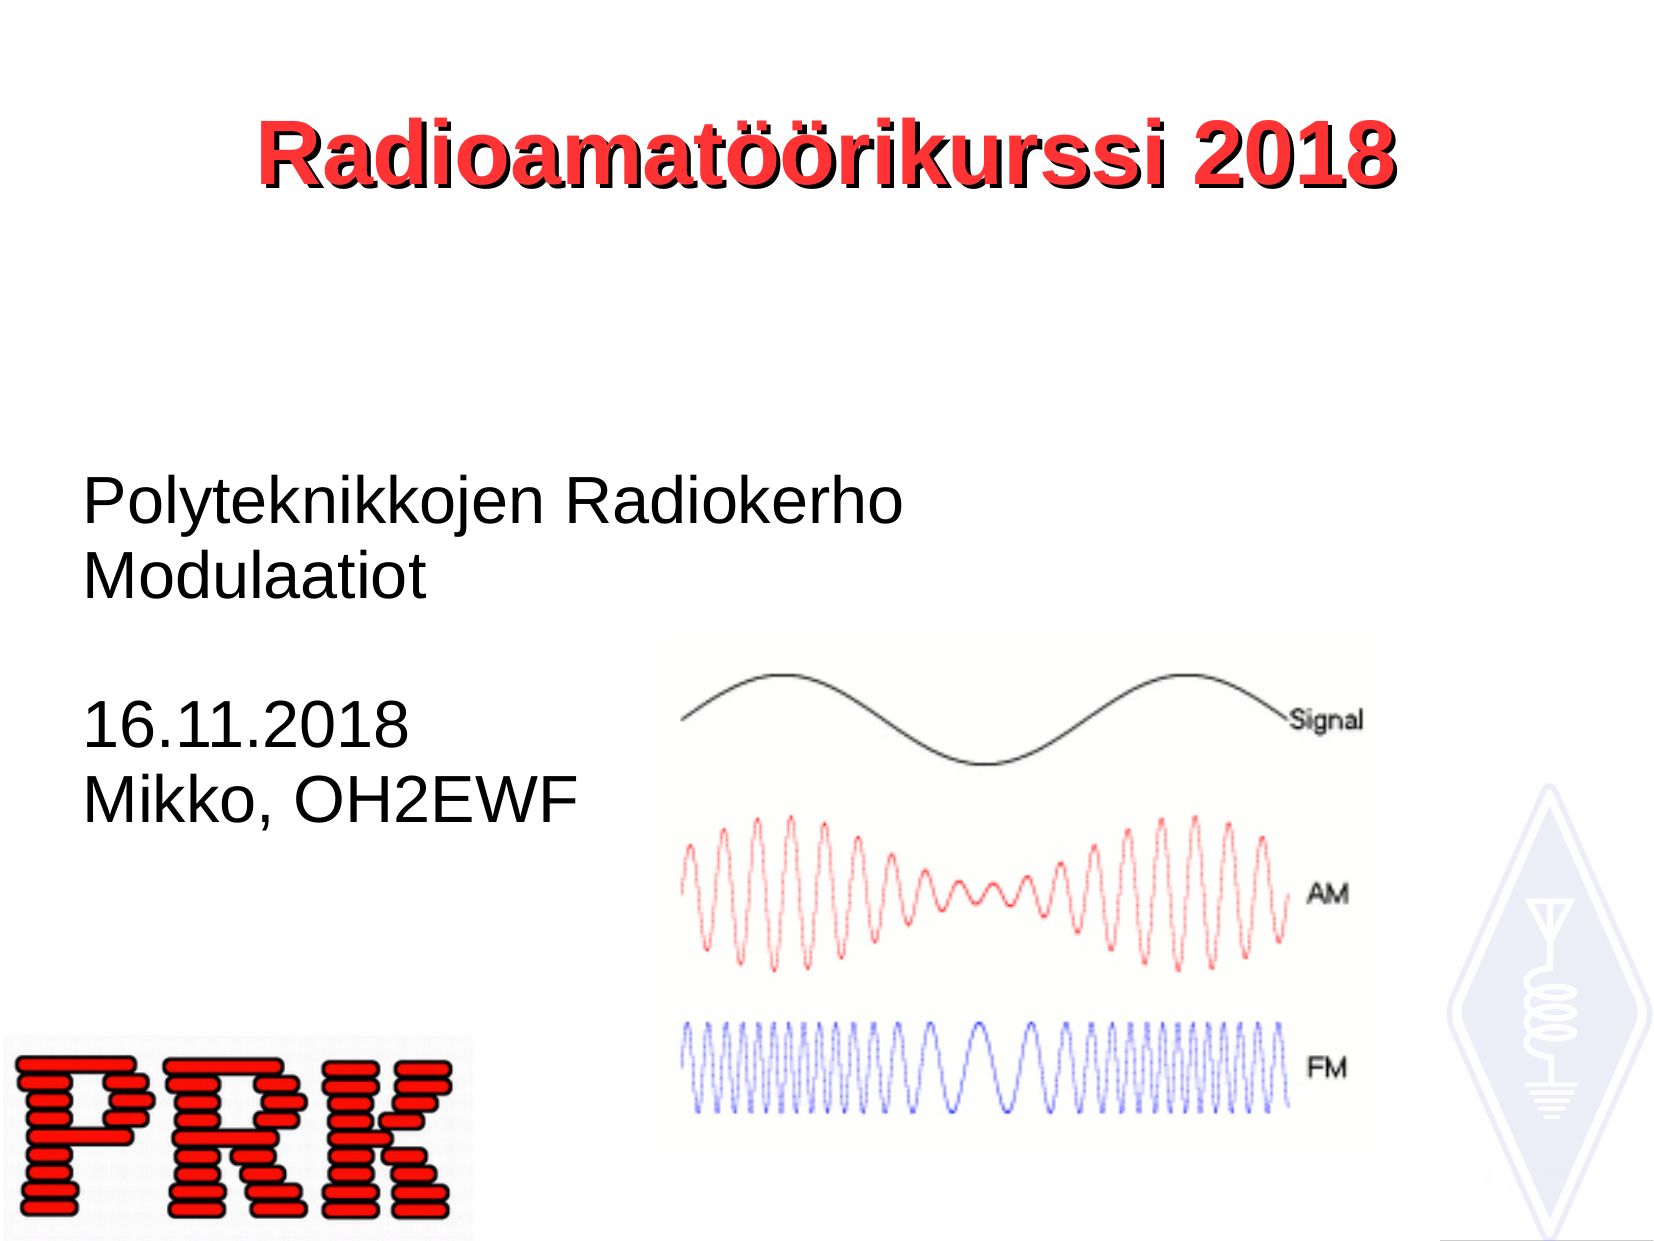

# Radioamatöörikurssi 2018
Polyteknikkojen Radiokerho
Modulaatiot
16.11.2018
Mikko, OH2EWF
1